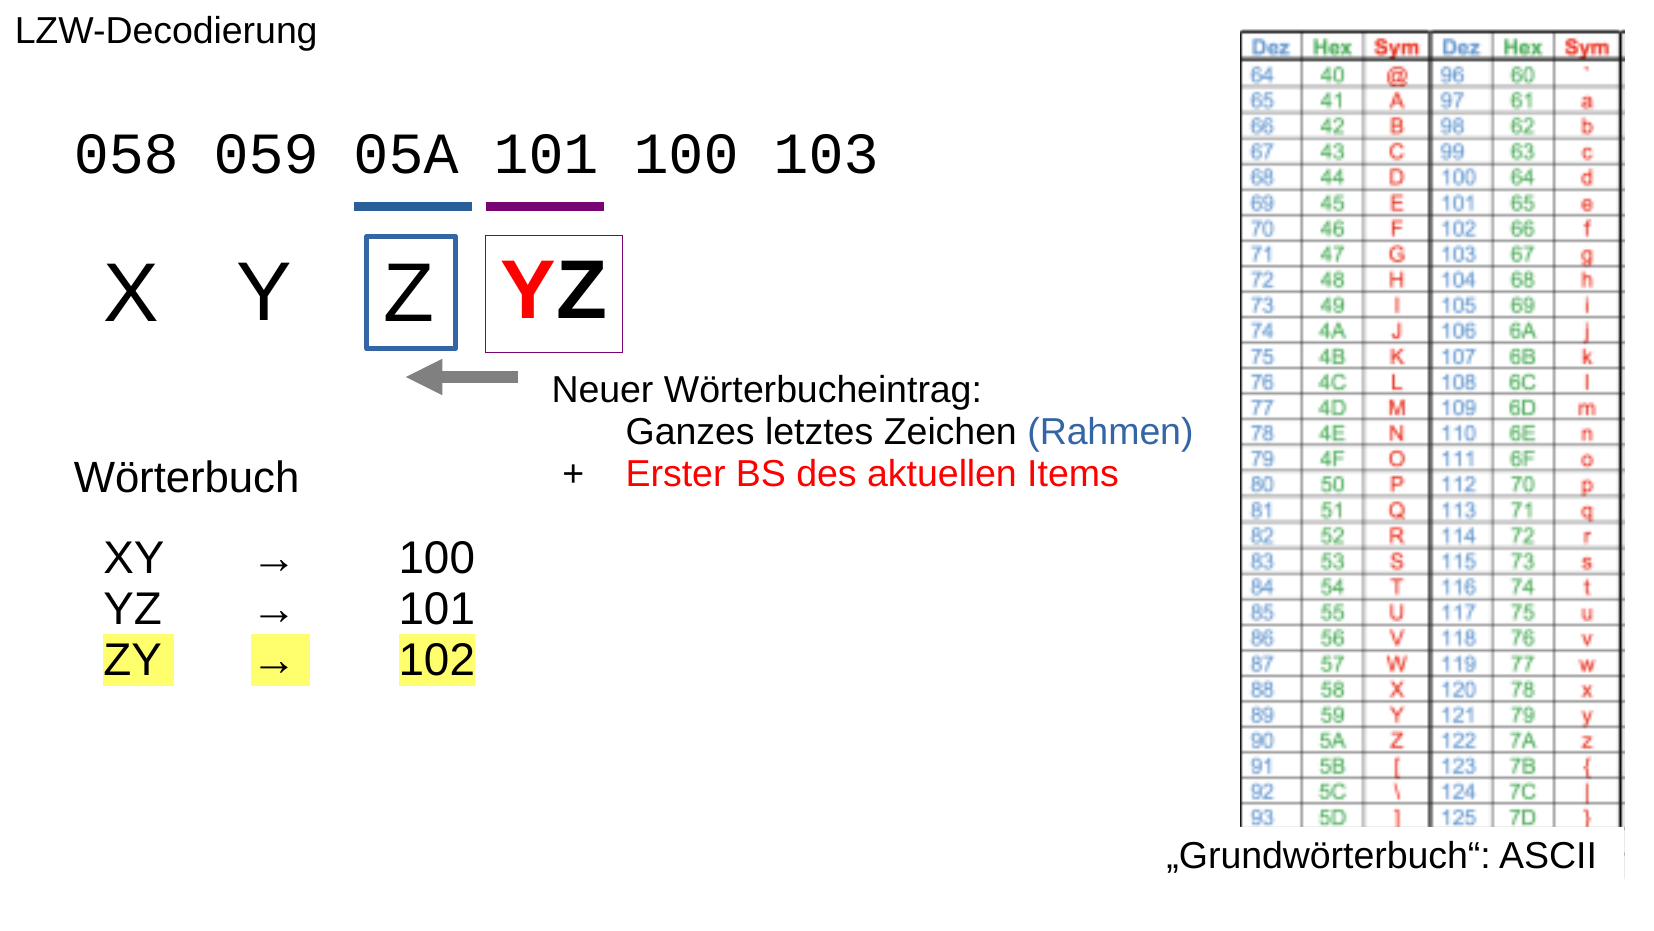

LZW-Decodierung
058 059 05A 101 100 103
YZ
Y
Z
X
Neuer Wörterbucheintrag:
	Ganzes letztes Zeichen (Rahmen)
 +	Erster BS des aktuellen Items
Wörterbuch
XY		→ 		100
YZ 		→ 		101
ZY 		→ 		102
„Grundwörterbuch“: ASCII